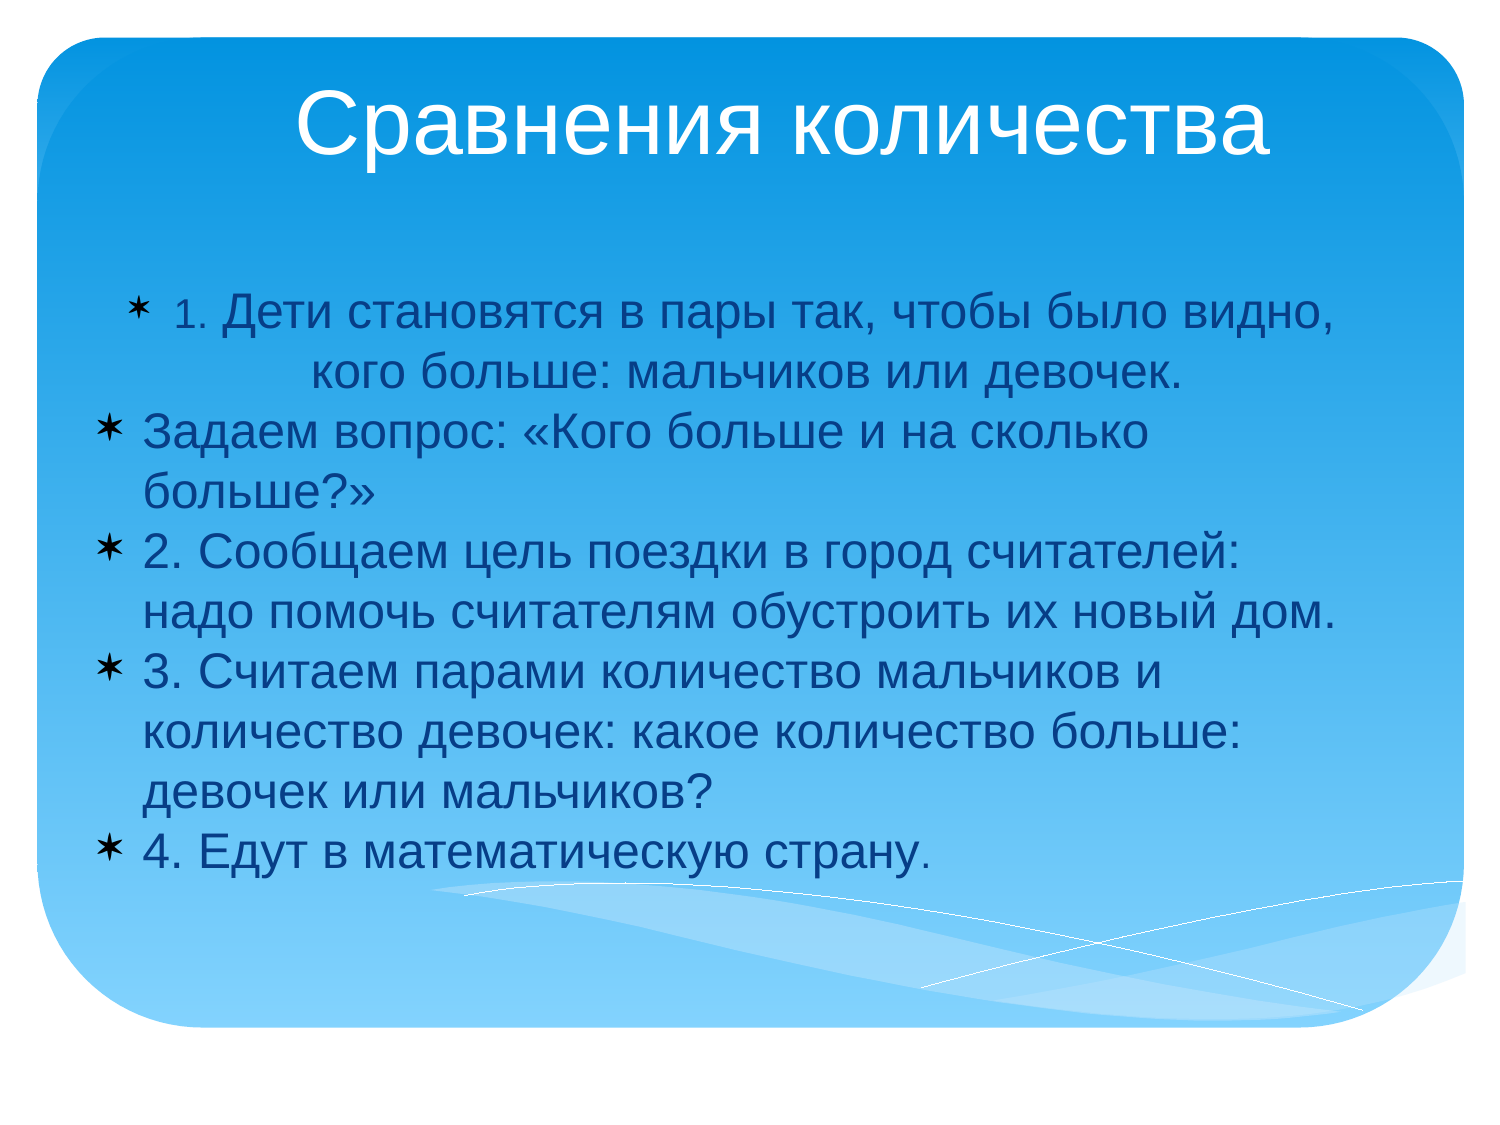

# Сравнения количества
1. Дети становятся в пары так, чтобы было видно, кого больше: мальчиков или девочек.
Задаем вопрос: «Кого больше и на сколько больше?»
2. Сообщаем цель поездки в город считателей: надо помочь считателям обустроить их новый дом.
3. Считаем парами количество мальчиков и количество девочек: какое количество больше: девочек или мальчиков?
4. Едут в математическую страну.